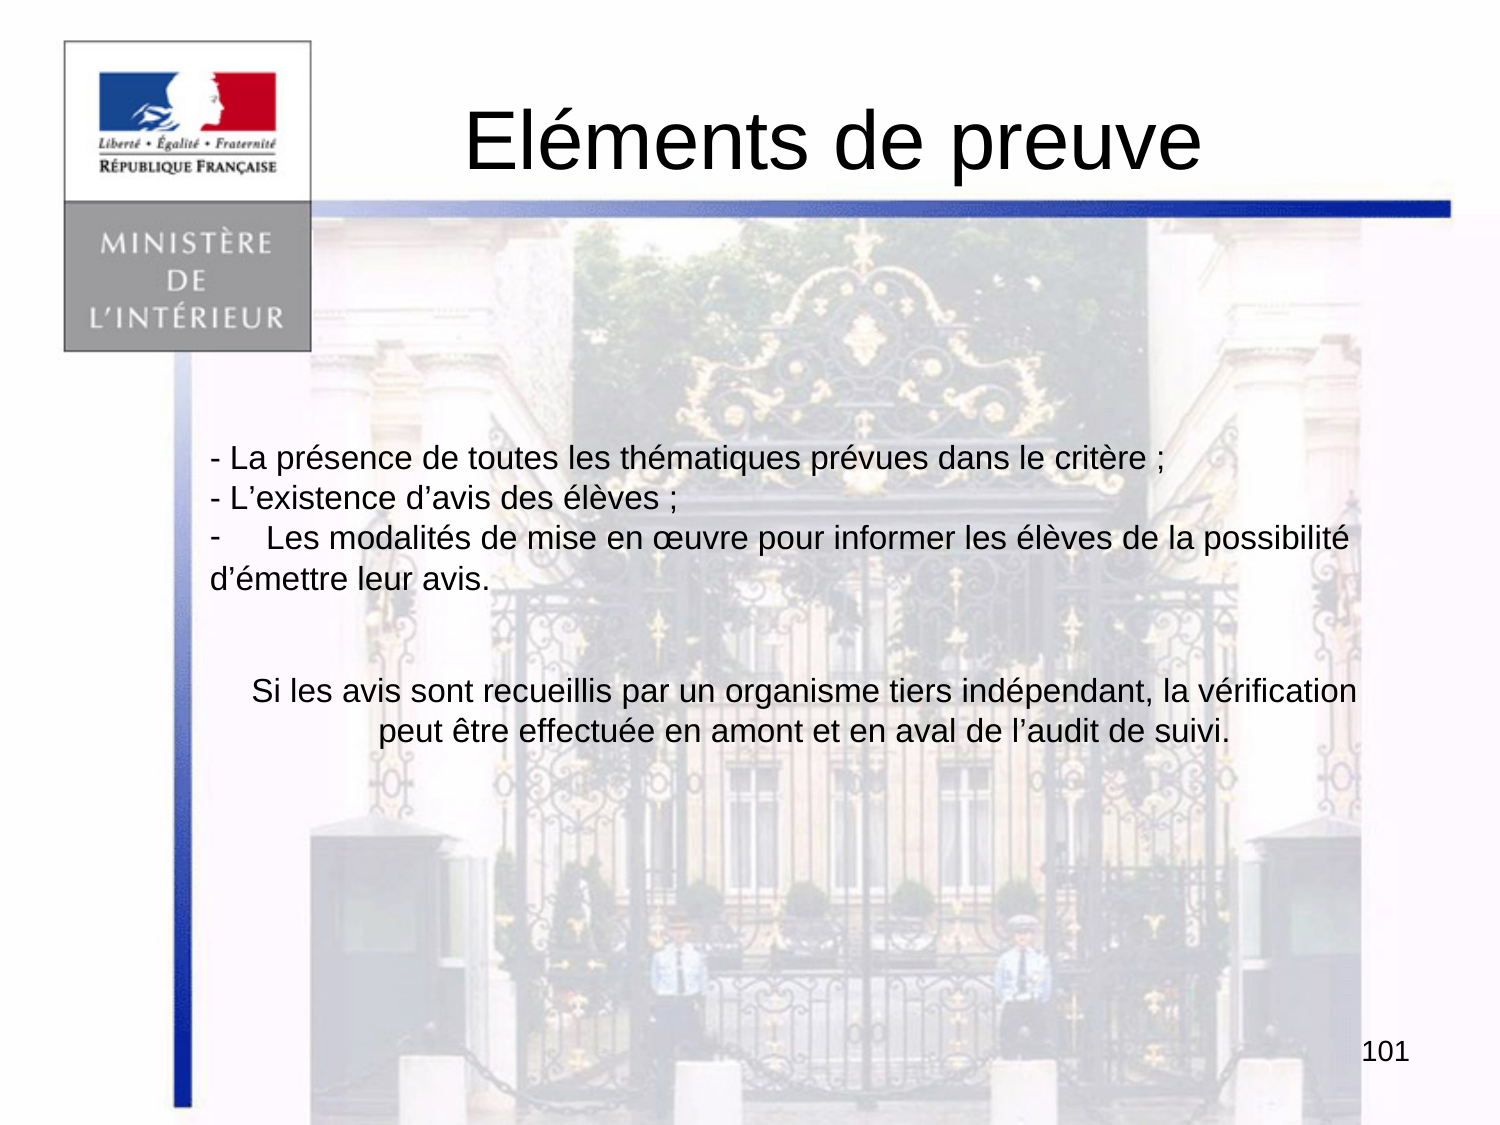

# Eléments de preuve
- La présence de toutes les thématiques prévues dans le critère ;
- L’existence d’avis des élèves ;
Les modalités de mise en œuvre pour informer les élèves de la possibilité
d’émettre leur avis.
Si les avis sont recueillis par un organisme tiers indépendant, la vérification
peut être effectuée en amont et en aval de l’audit de suivi.